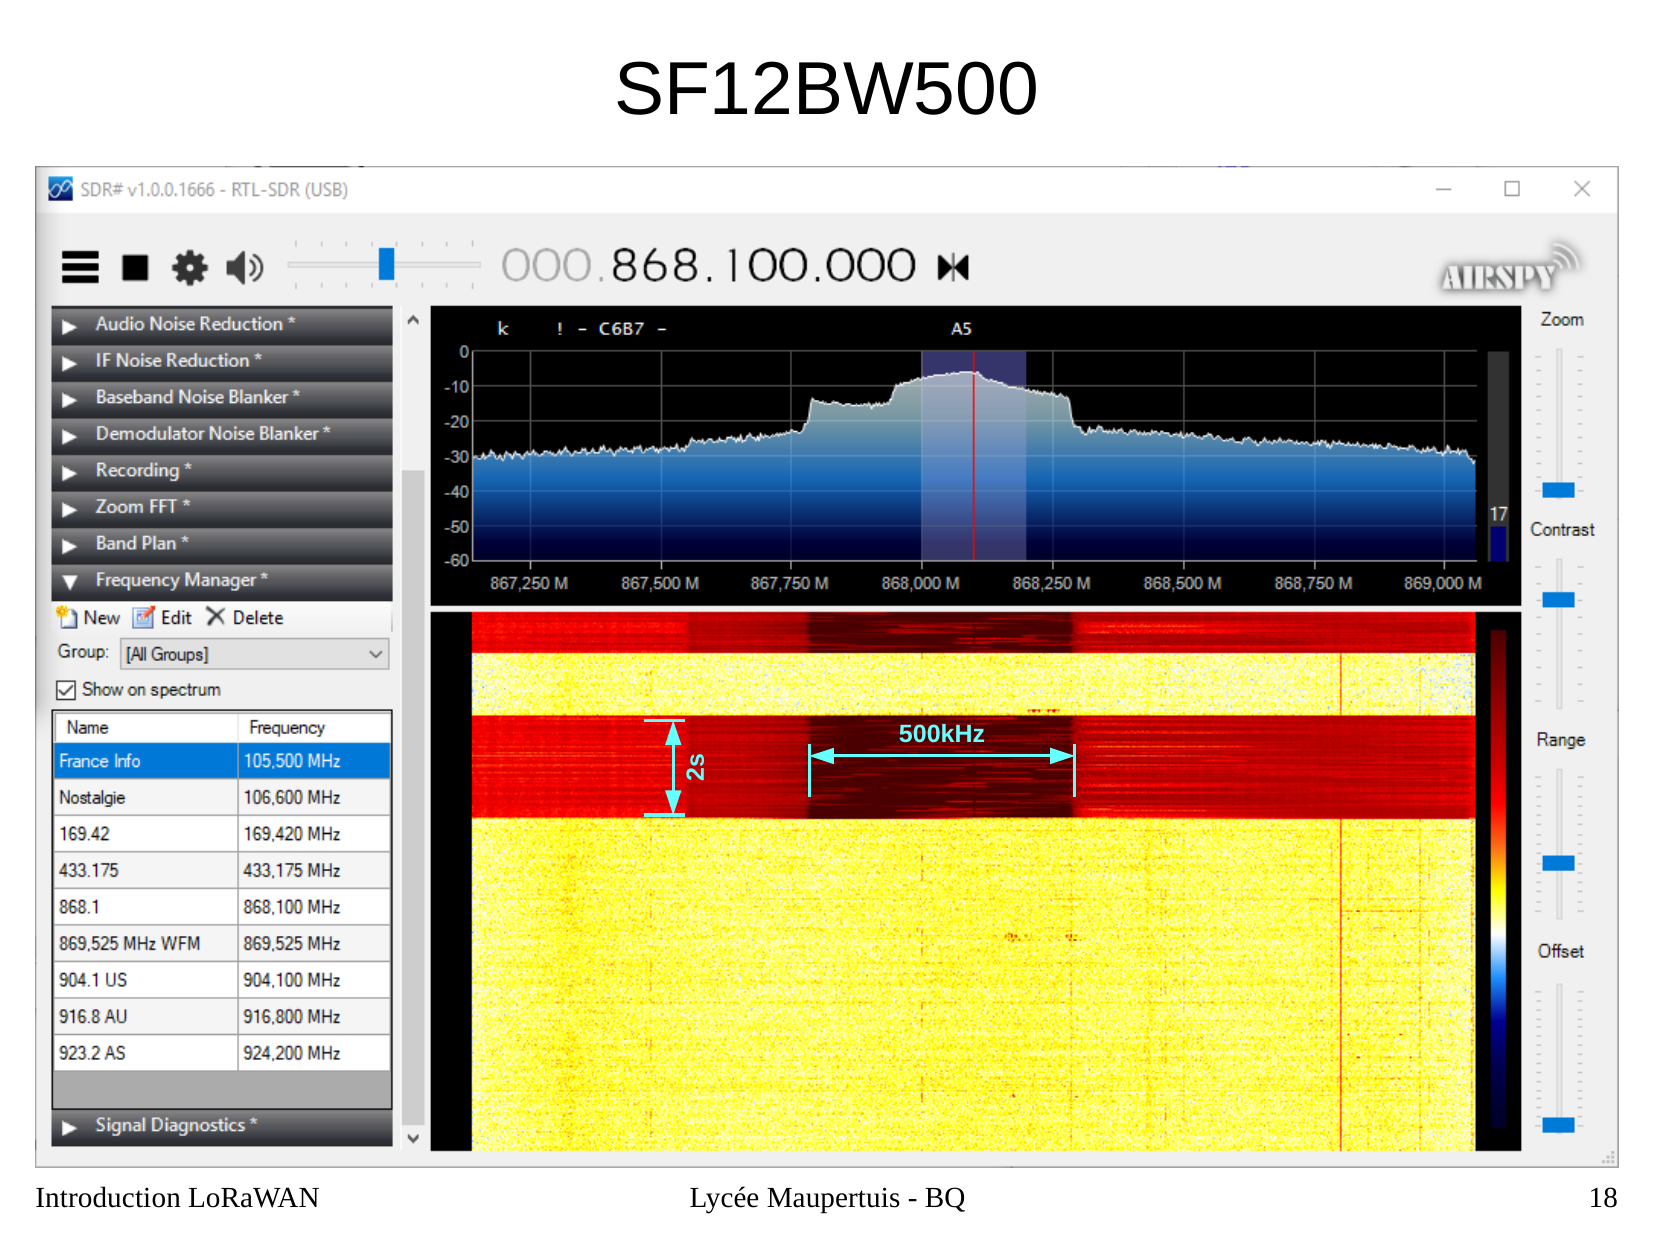

# SF12BW500
Introduction LoRaWAN
Lycée Maupertuis - BQ
18